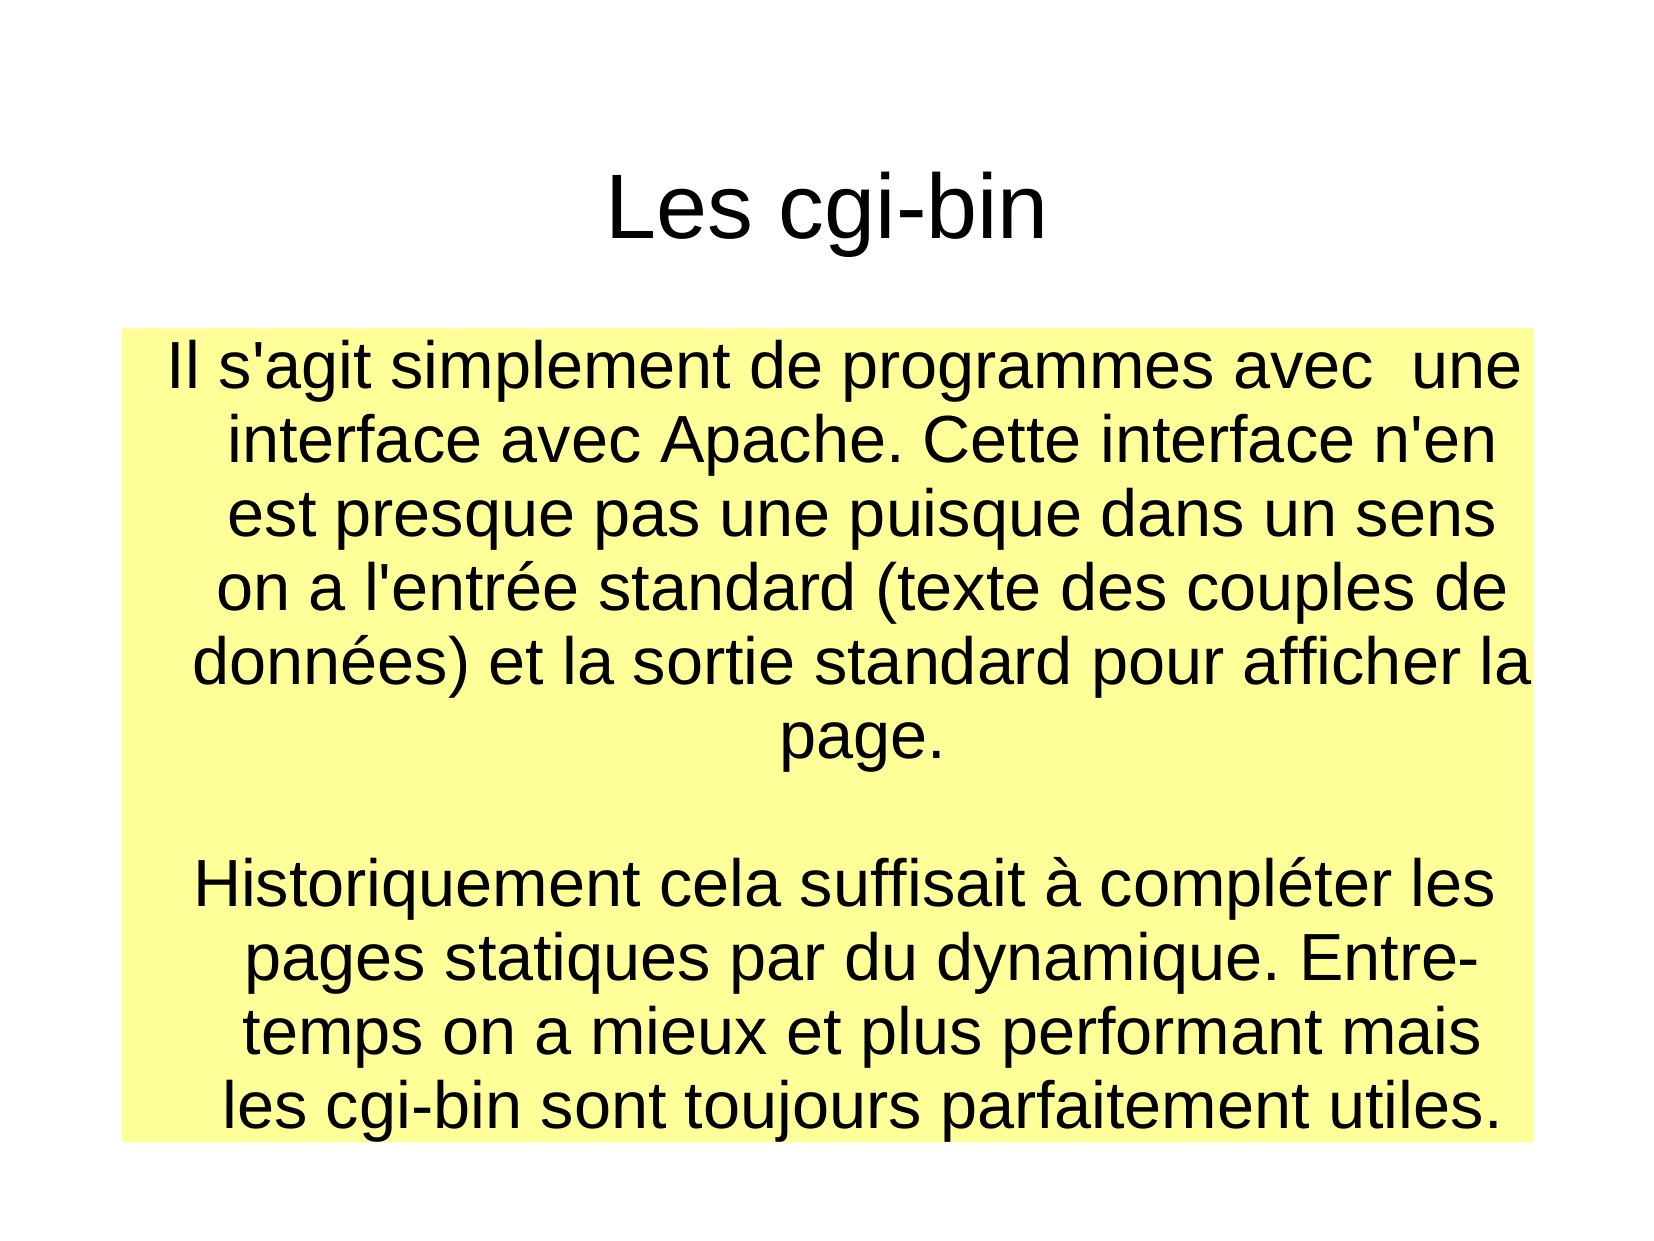

# Les cgi-bin
Il s'agit simplement de programmes avec une interface avec Apache. Cette interface n'en est presque pas une puisque dans un sens on a l'entrée standard (texte des couples de données) et la sortie standard pour afficher la page.
Historiquement cela suffisait à compléter les pages statiques par du dynamique. Entre-temps on a mieux et plus performant mais les cgi-bin sont toujours parfaitement utiles.